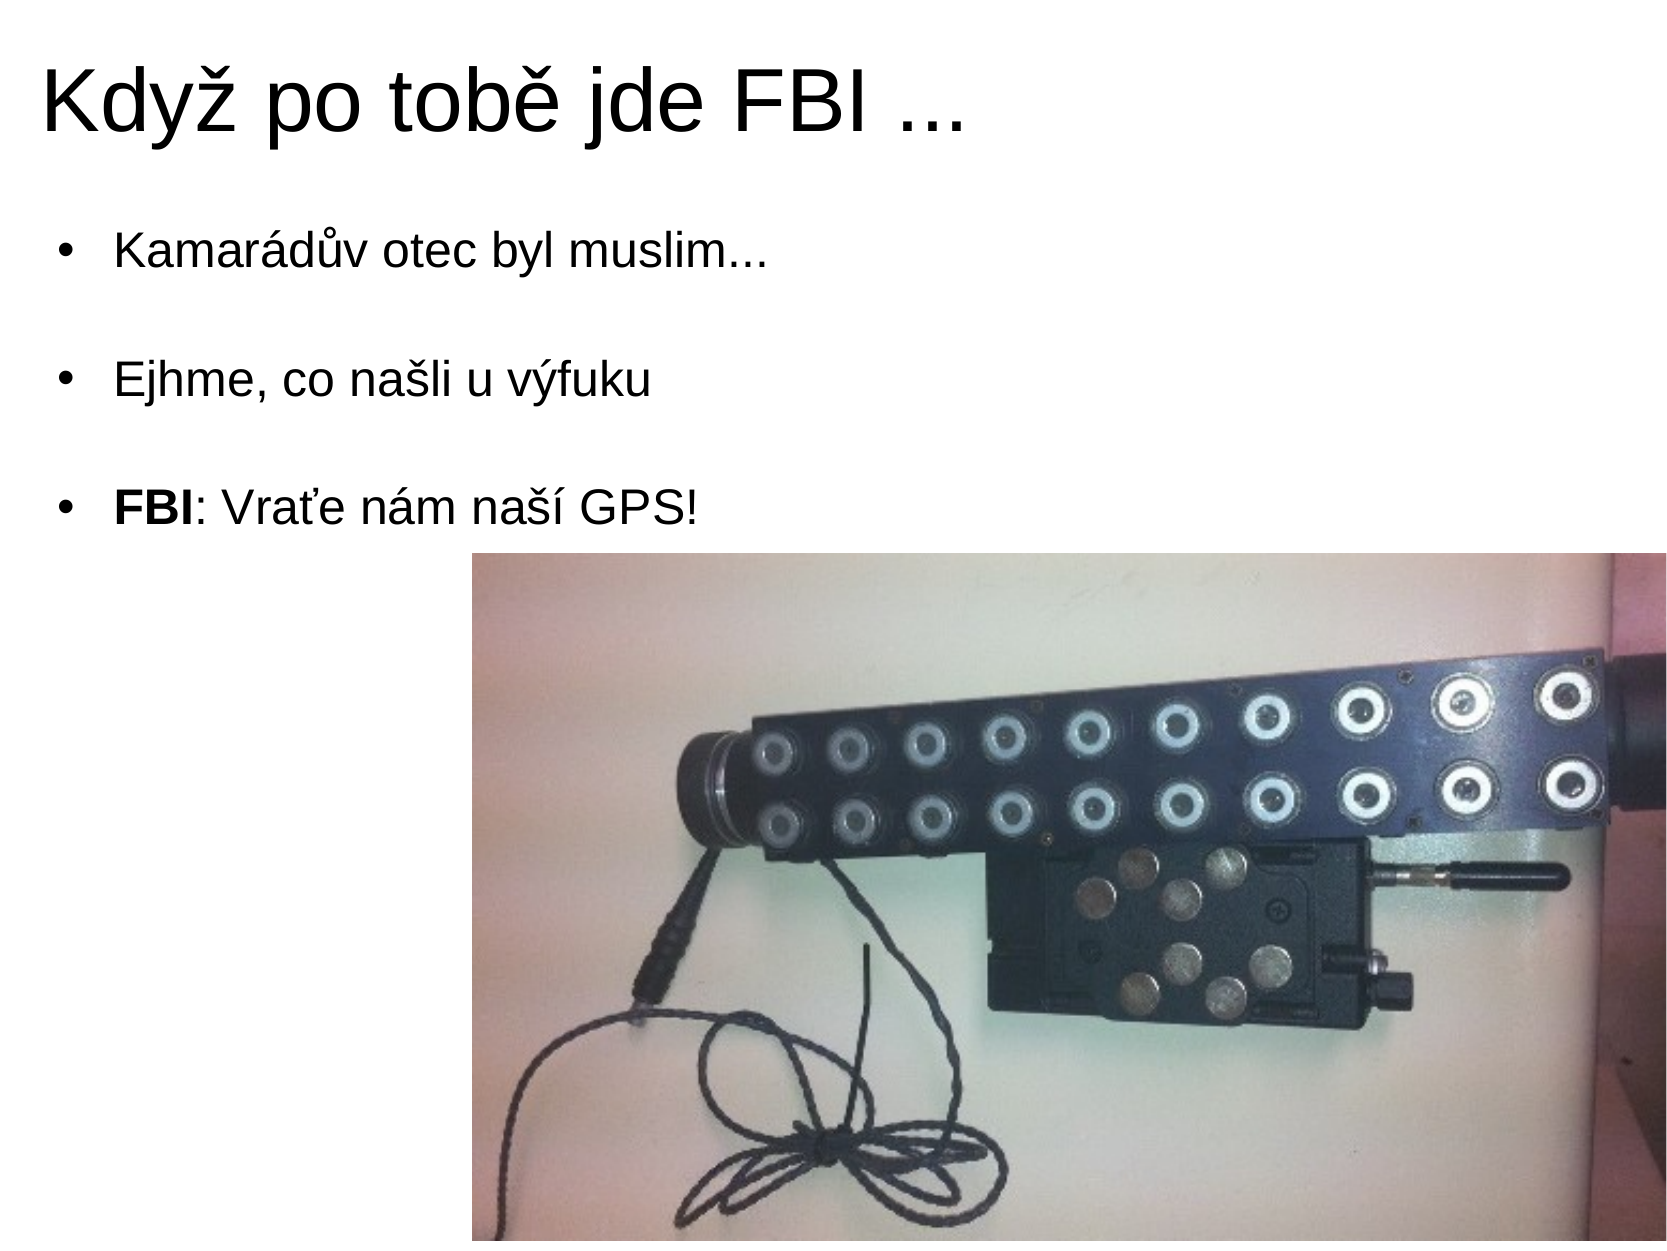

# Když po tobě jde FBI ...
Kamarádův otec byl muslim...
Ejhme, co našli u výfuku
FBI: Vraťe nám naší GPS!